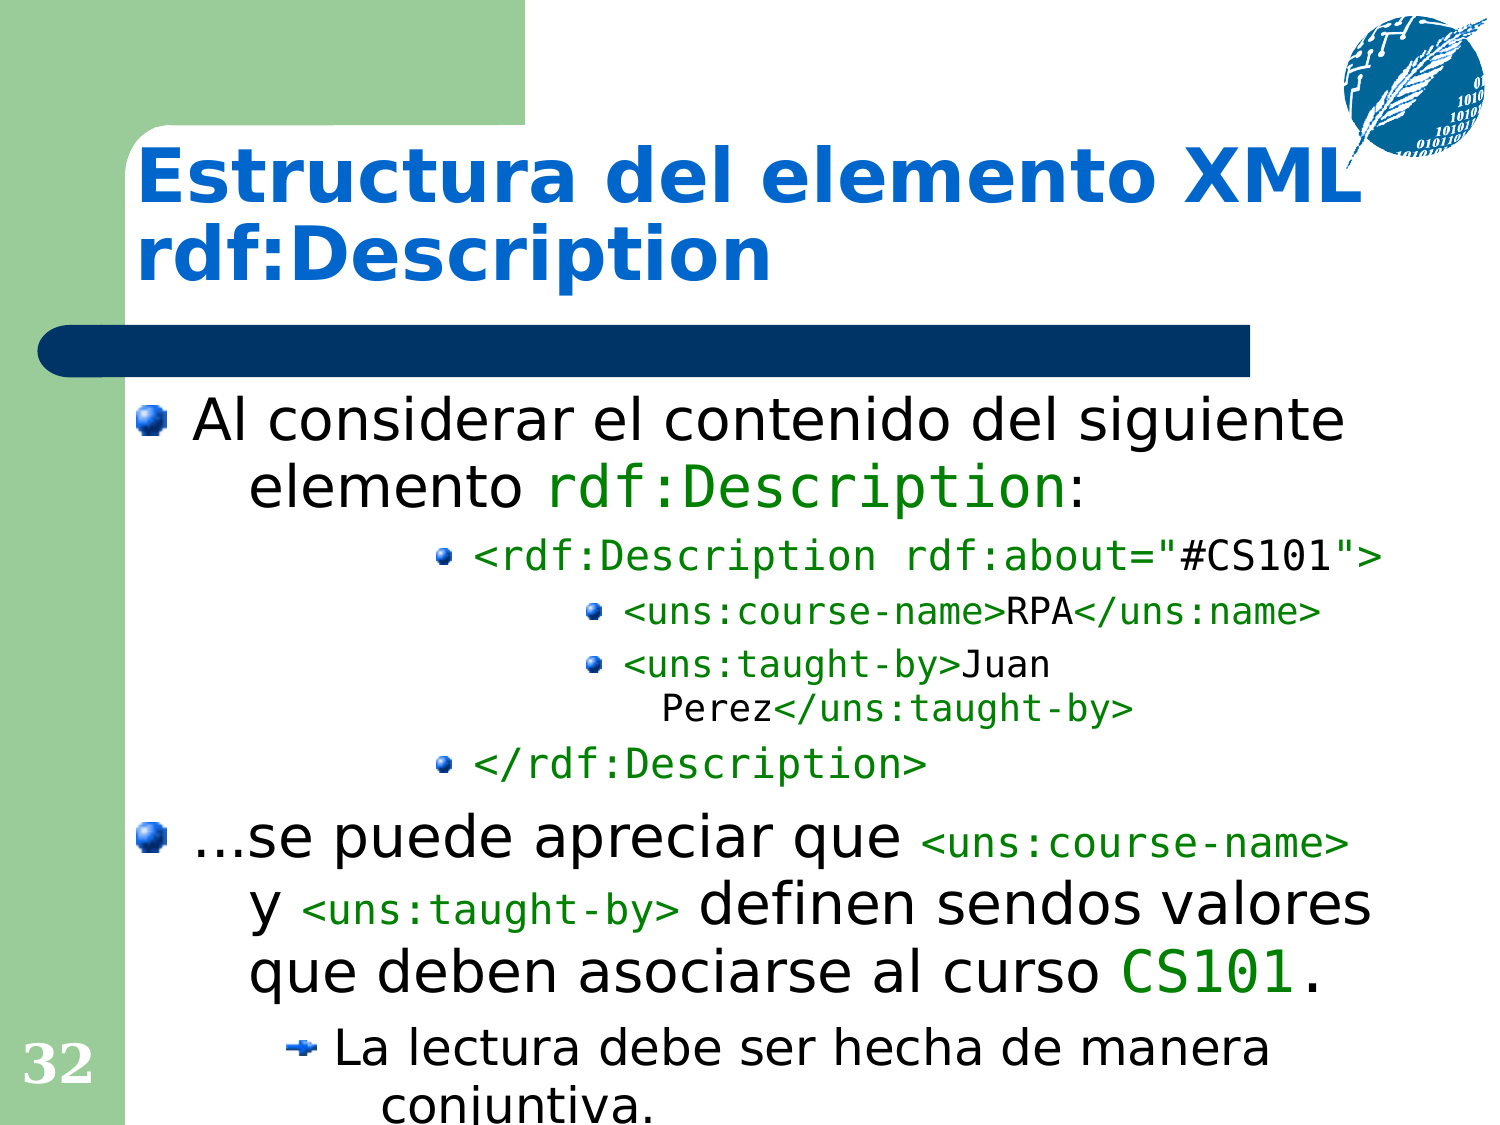

# Estructura del elemento XML rdf:Description
Al considerar el contenido del siguiente elemento rdf:Description:
<rdf:Description rdf:about="#CS101">
<uns:course-name>RPA</uns:name>
<uns:taught-by>Juan Perez</uns:taught-by>
</rdf:Description>
...se puede apreciar que <uns:course-name> y <uns:taught-by> definen sendos valores que deben asociarse al curso CS101.
La lectura debe ser hecha de manera conjuntiva.
32